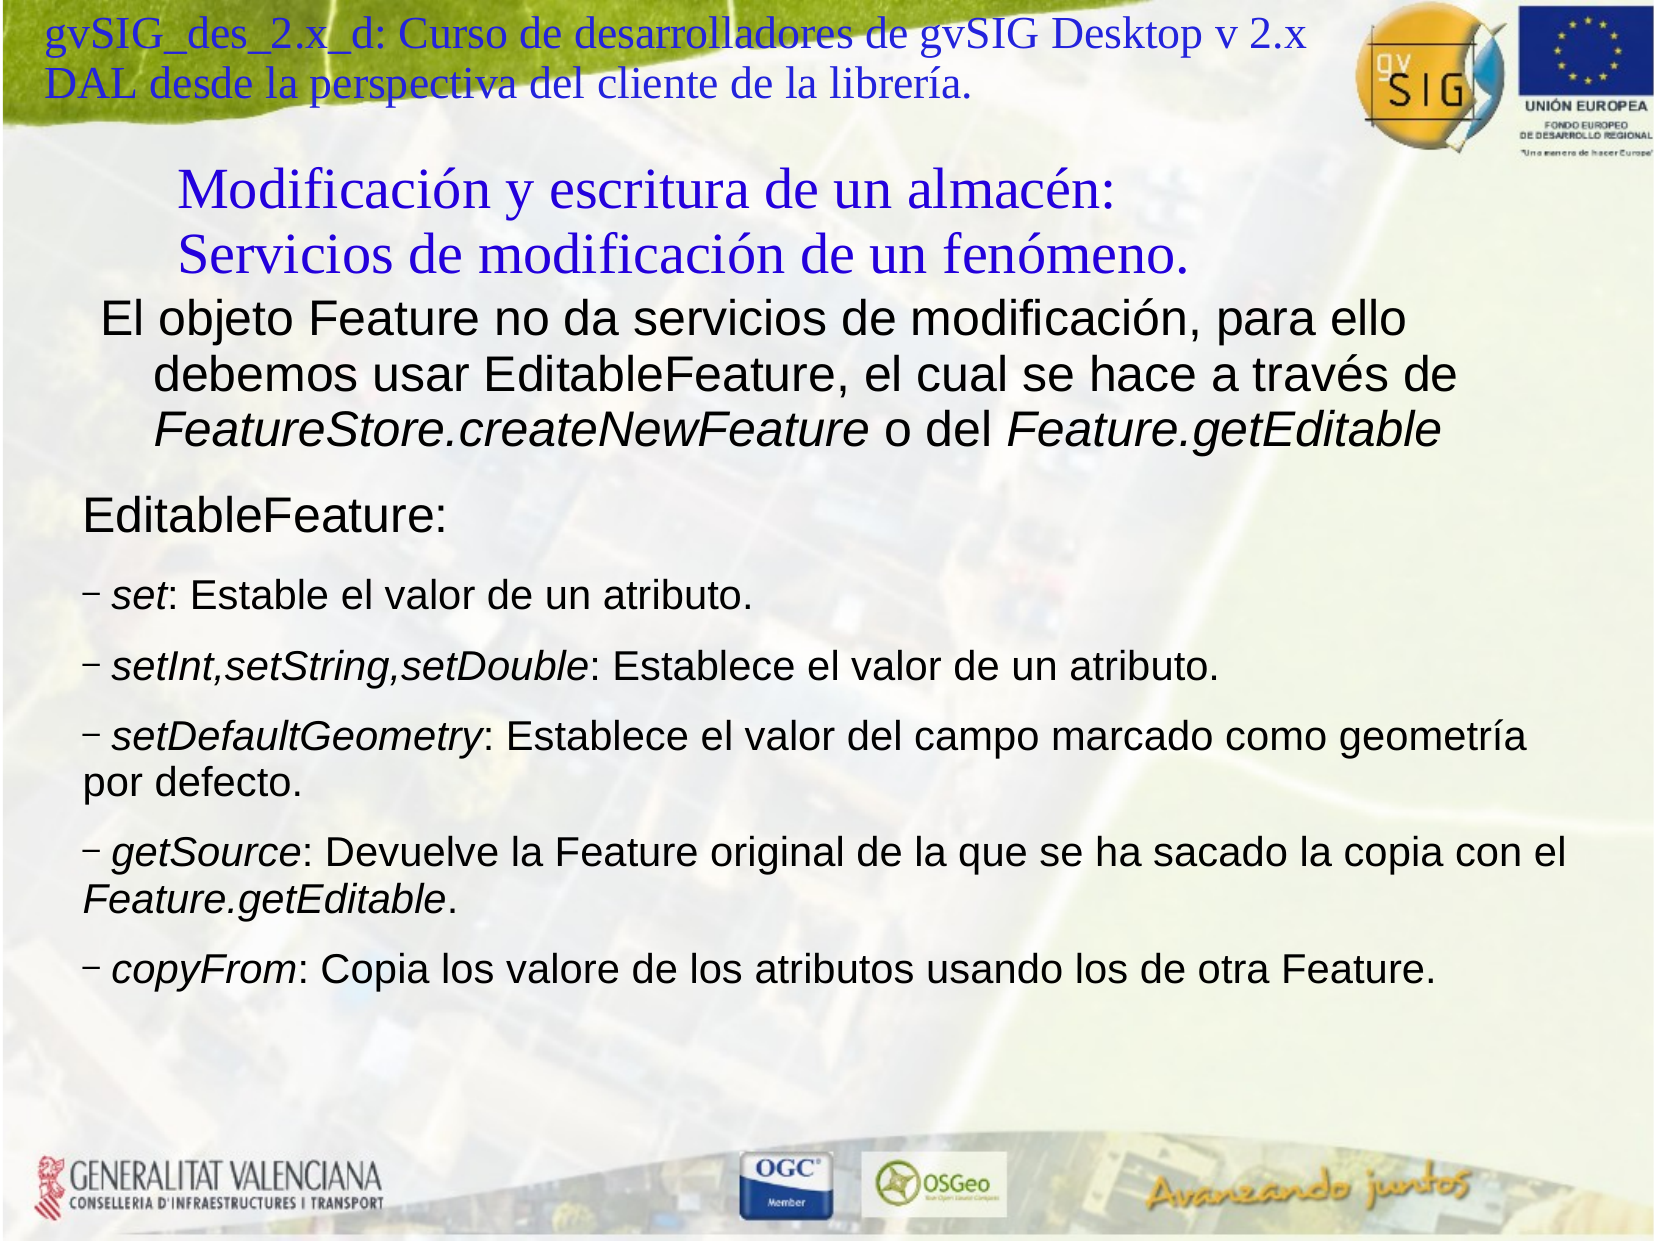

# Modificación y escritura de un almacén: Servicios de modificación de un fenómeno.
El objeto Feature no da servicios de modificación, para ello debemos usar EditableFeature, el cual se hace a través de FeatureStore.createNewFeature o del Feature.getEditable
EditableFeature:
 set: Estable el valor de un atributo.
 setInt,setString,setDouble: Establece el valor de un atributo.
 setDefaultGeometry: Establece el valor del campo marcado como geometría por defecto.
 getSource: Devuelve la Feature original de la que se ha sacado la copia con el Feature.getEditable.
 copyFrom: Copia los valore de los atributos usando los de otra Feature.